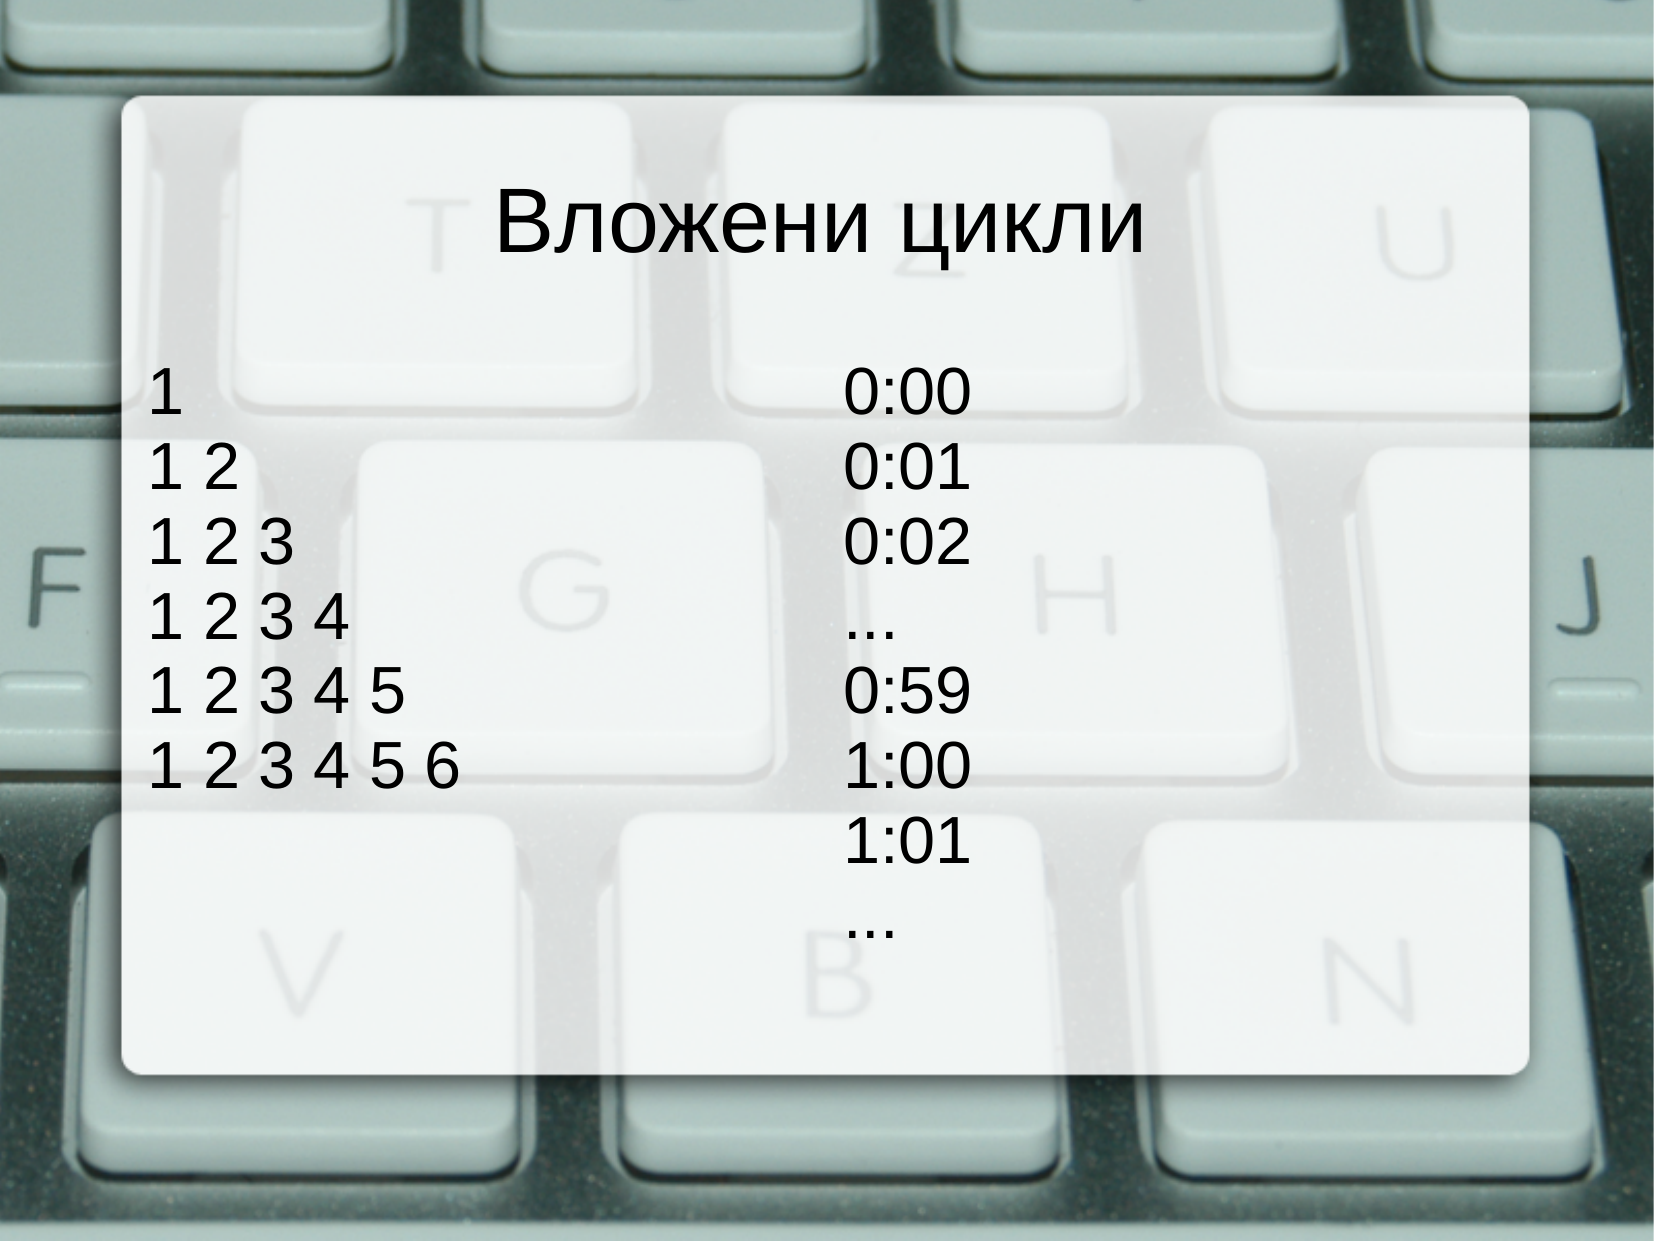

# Вложени цикли
1
1 2
1 2 3
1 2 3 4
1 2 3 4 5
1 2 3 4 5 6
0:00
0:01
0:02
...
0:59
1:00
1:01
...